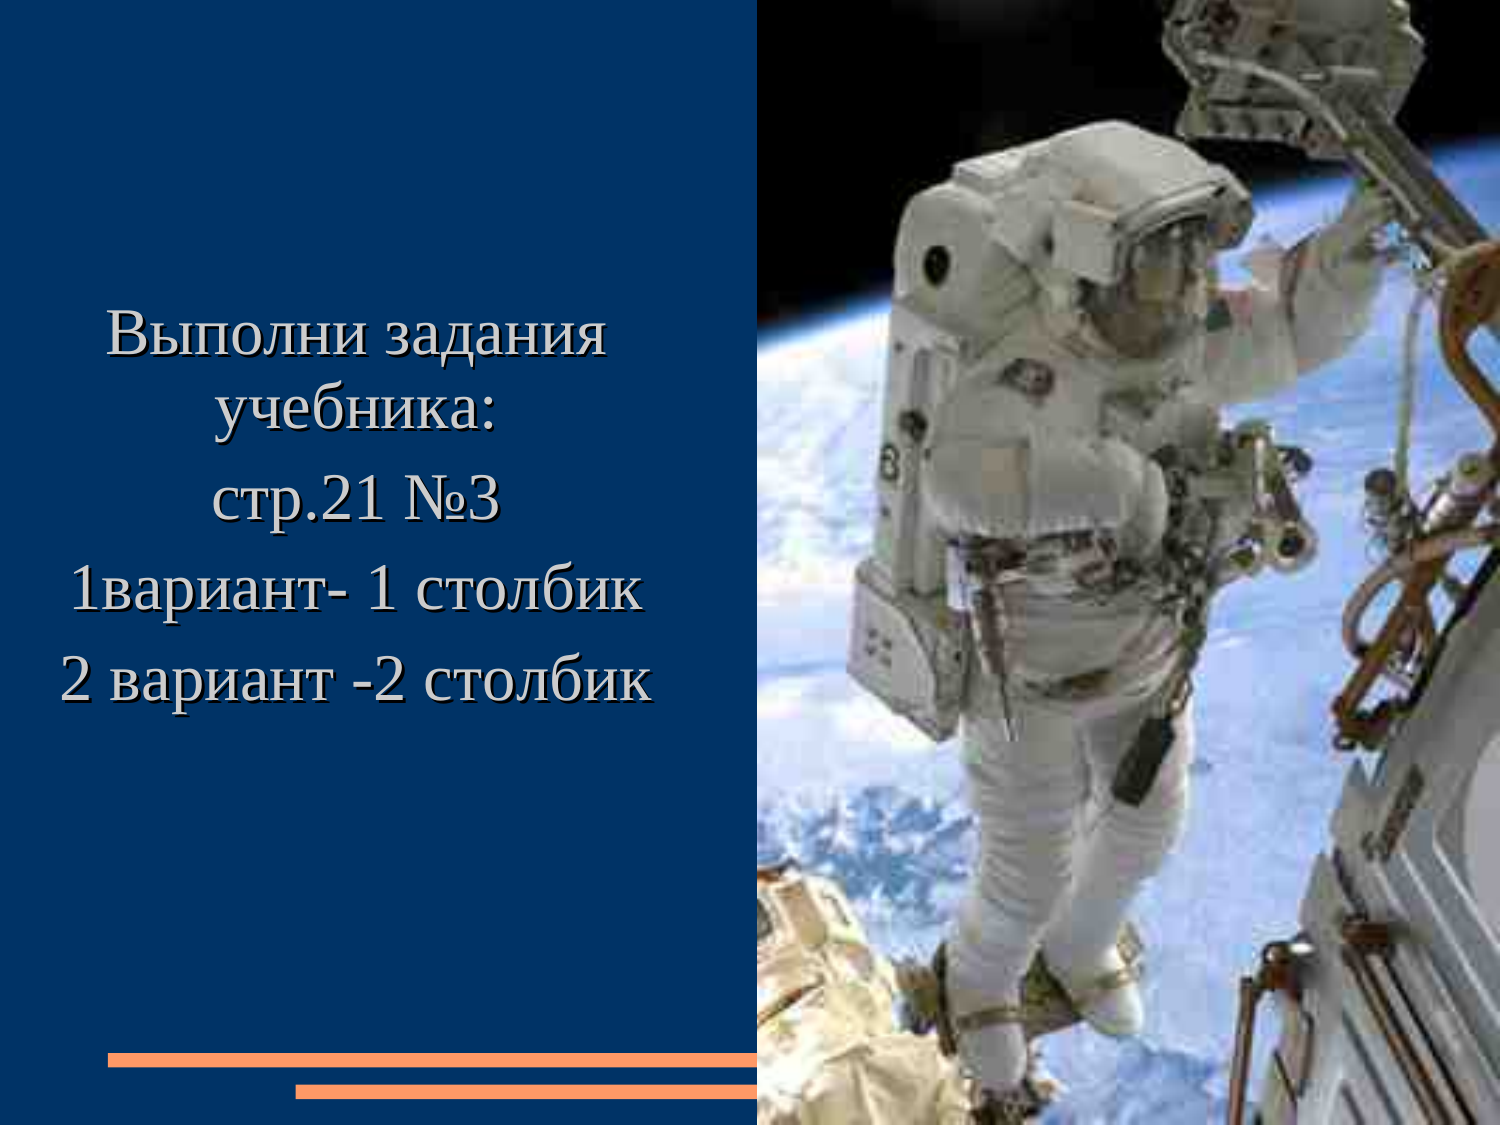

Выполни задания учебника:
стр.21 №3
1вариант- 1 столбик
2 вариант -2 столбик